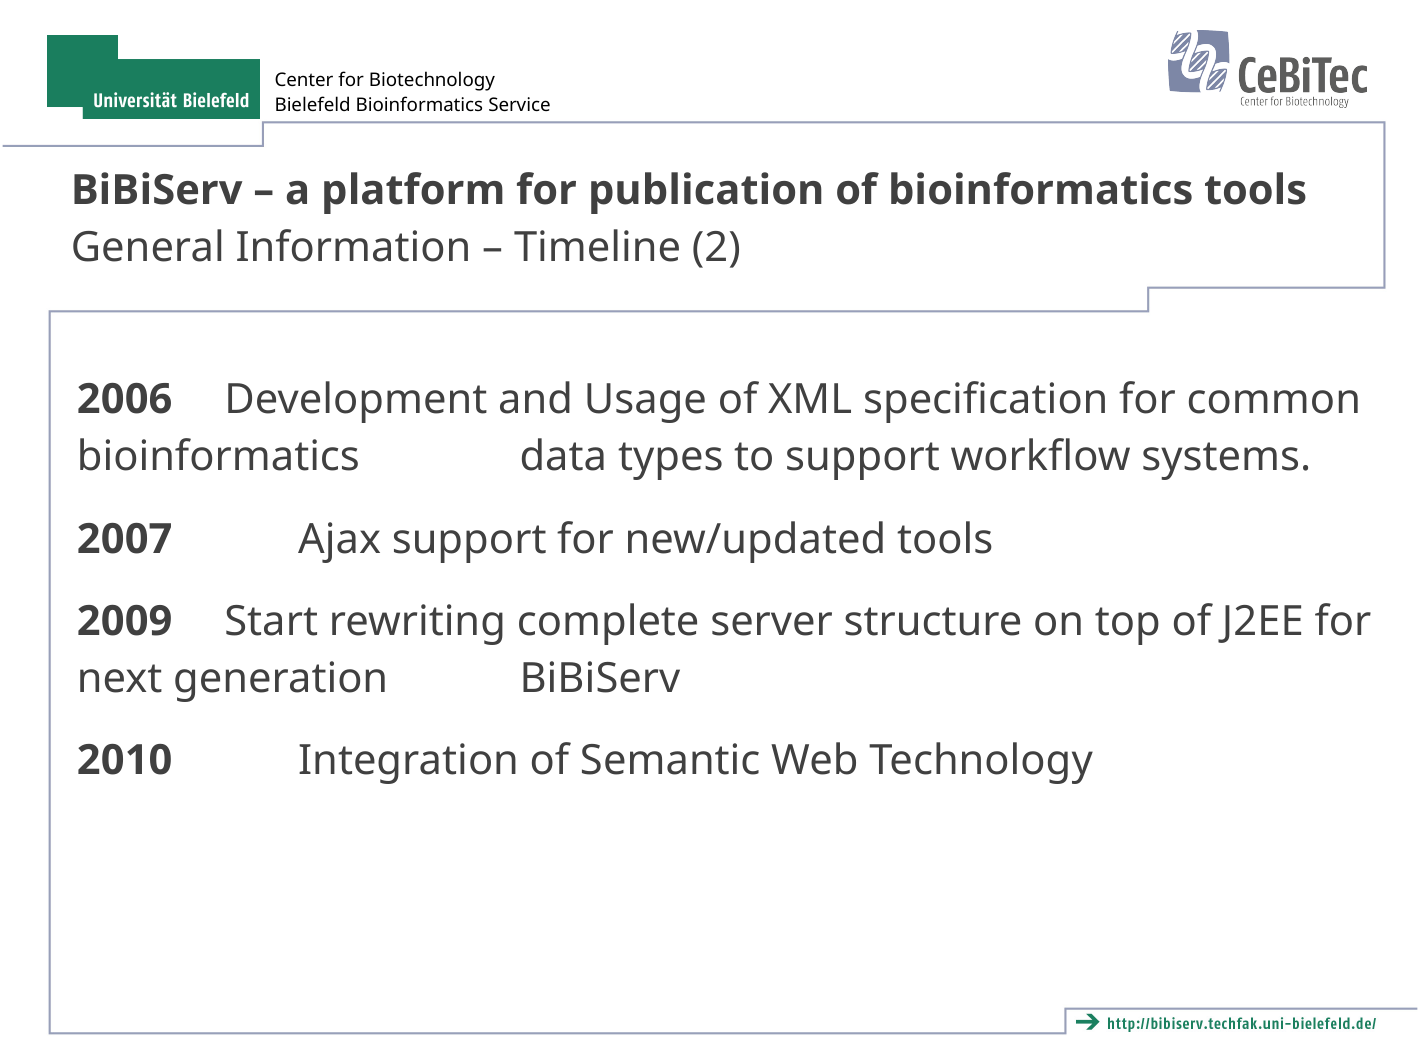

# BiBiServ – a platform for publication of bioinformatics tools General Information – Timeline (2)
2006	Development and Usage of XML specification for common bioinformatics 			data types to support workflow systems.
2007		Ajax support for new/updated tools
2009	Start rewriting complete server structure on top of J2EE for next generation 		BiBiServ
2010		Integration of Semantic Web Technology